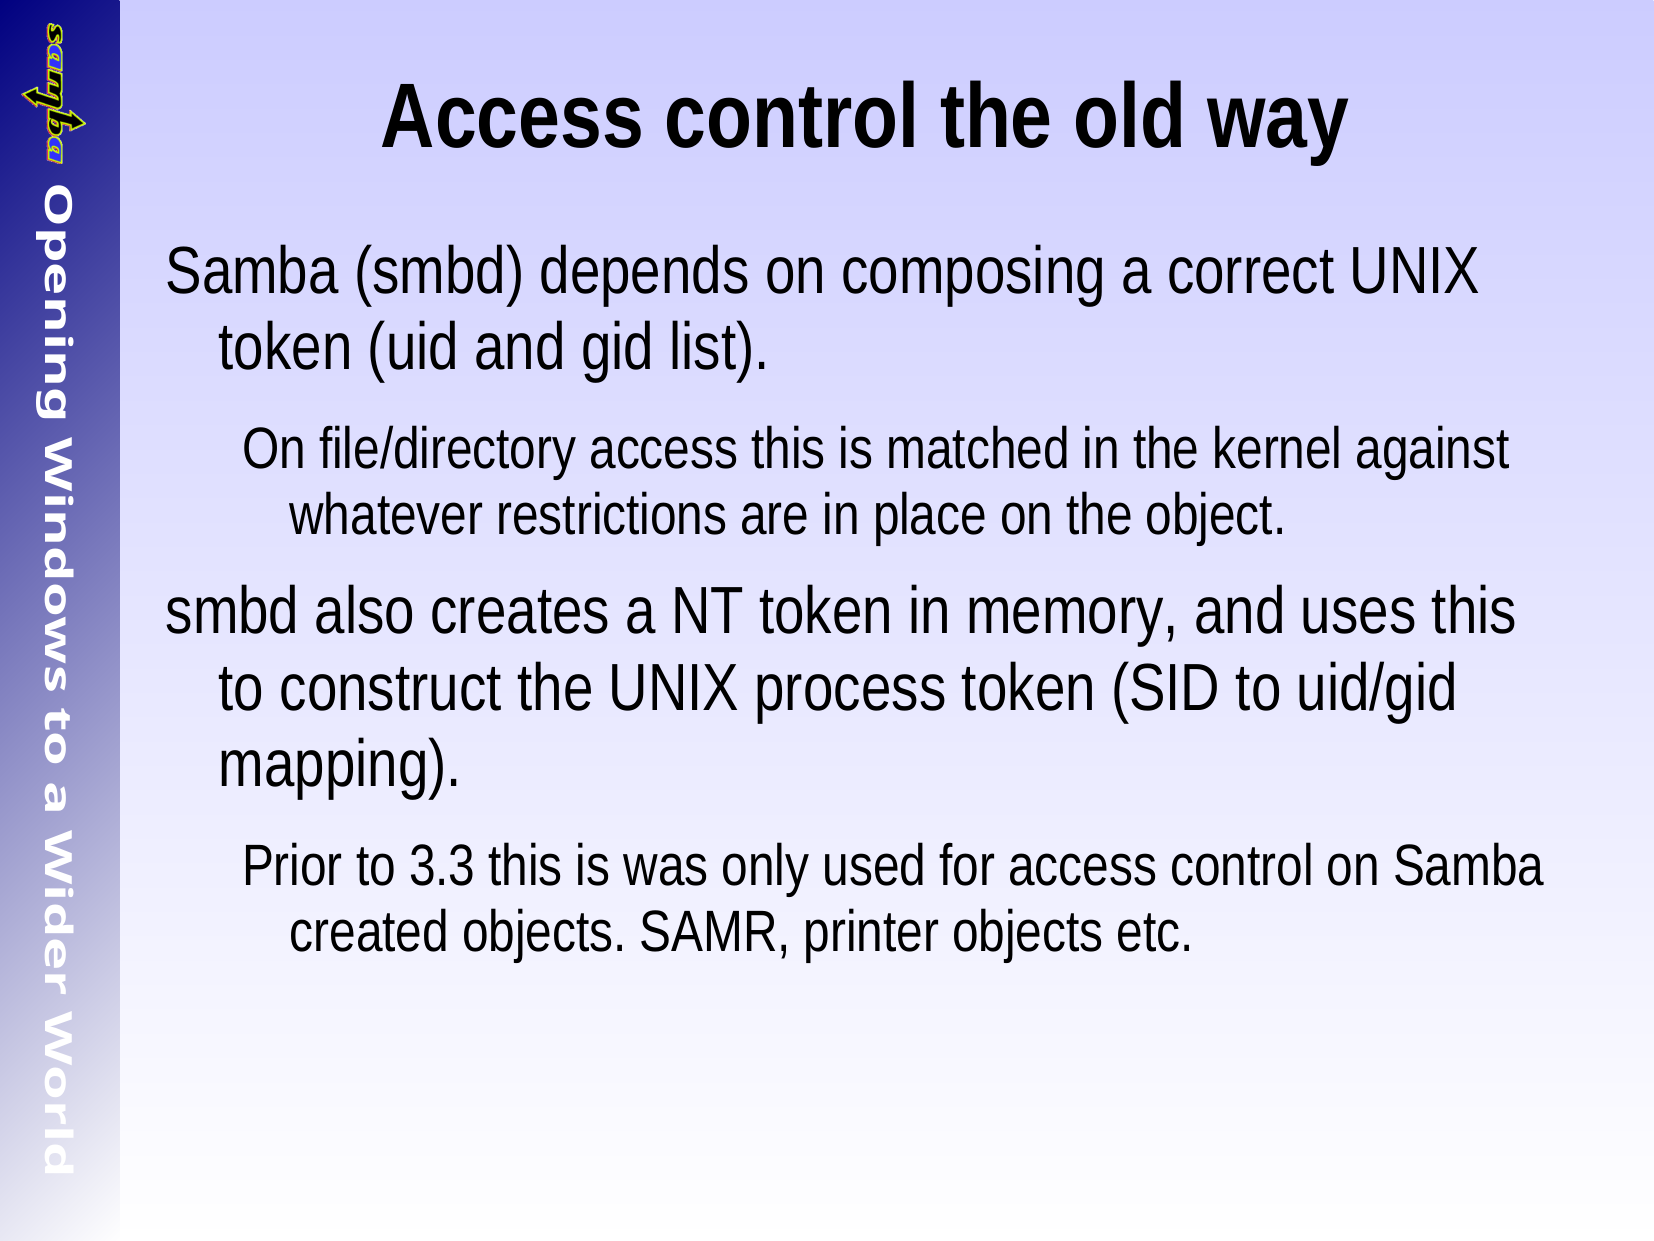

# Access control the old way
Samba (smbd) depends on composing a correct UNIX token (uid and gid list).
On file/directory access this is matched in the kernel against whatever restrictions are in place on the object.
smbd also creates a NT token in memory, and uses this to construct the UNIX process token (SID to uid/gid mapping).
Prior to 3.3 this is was only used for access control on Samba created objects. SAMR, printer objects etc.